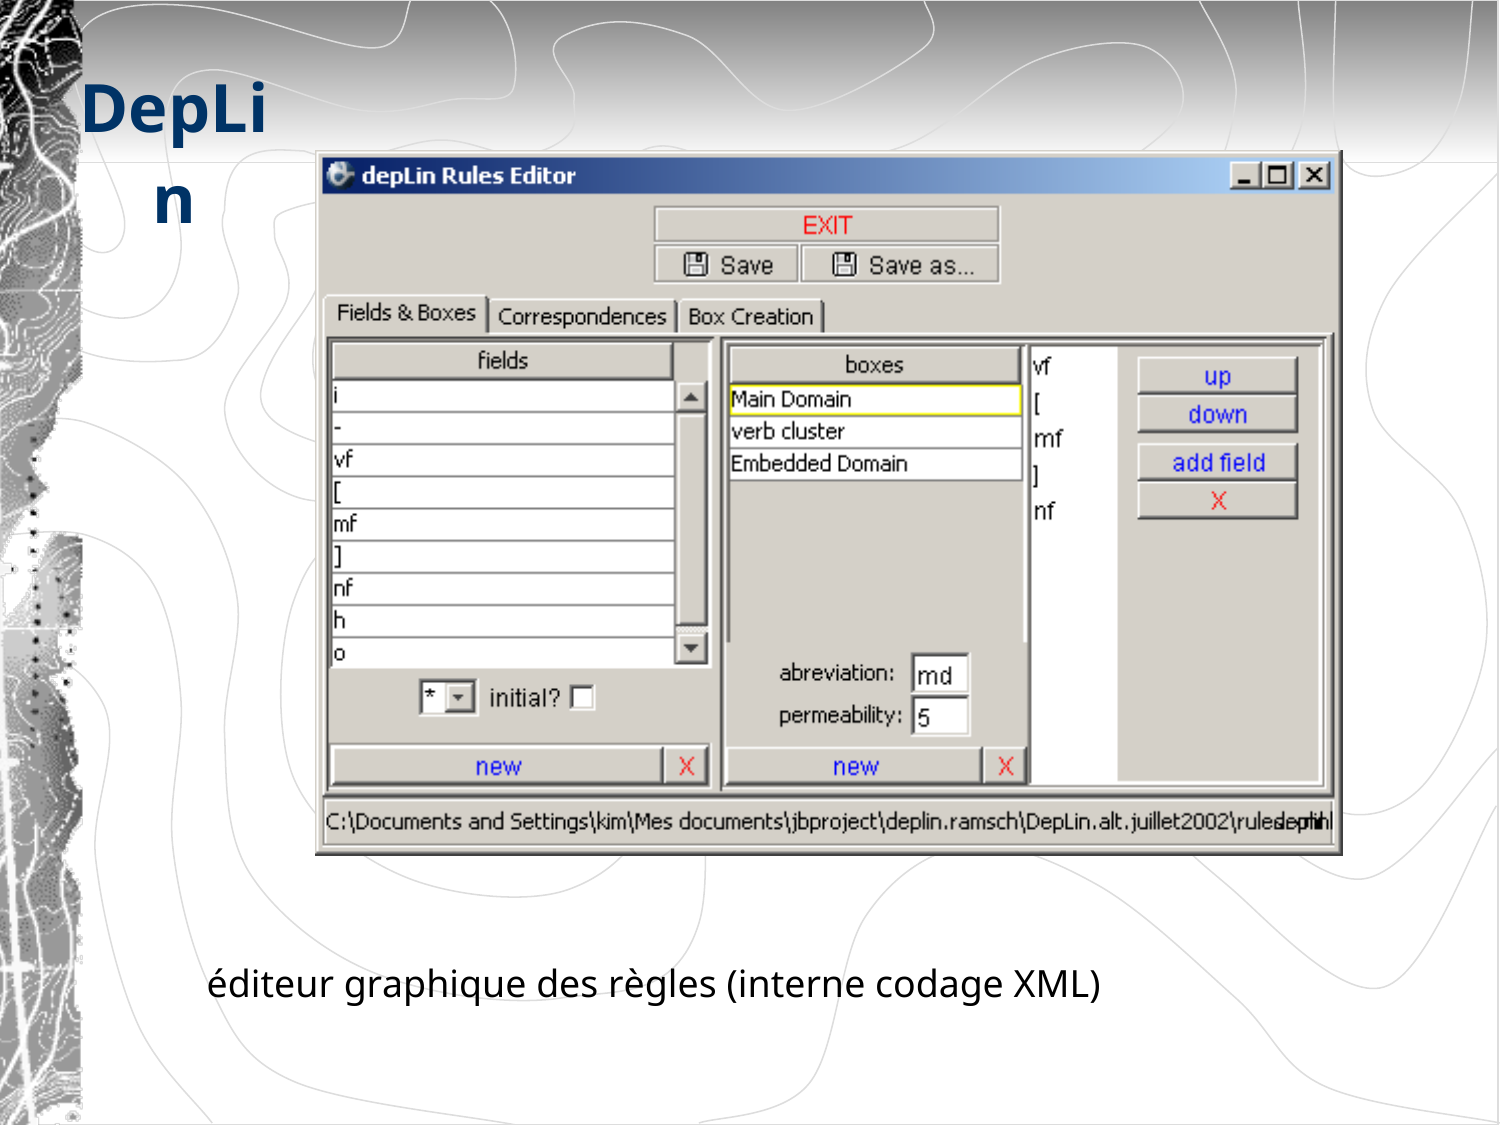

# DepLin
éditeur graphique des règles (interne codage XML)